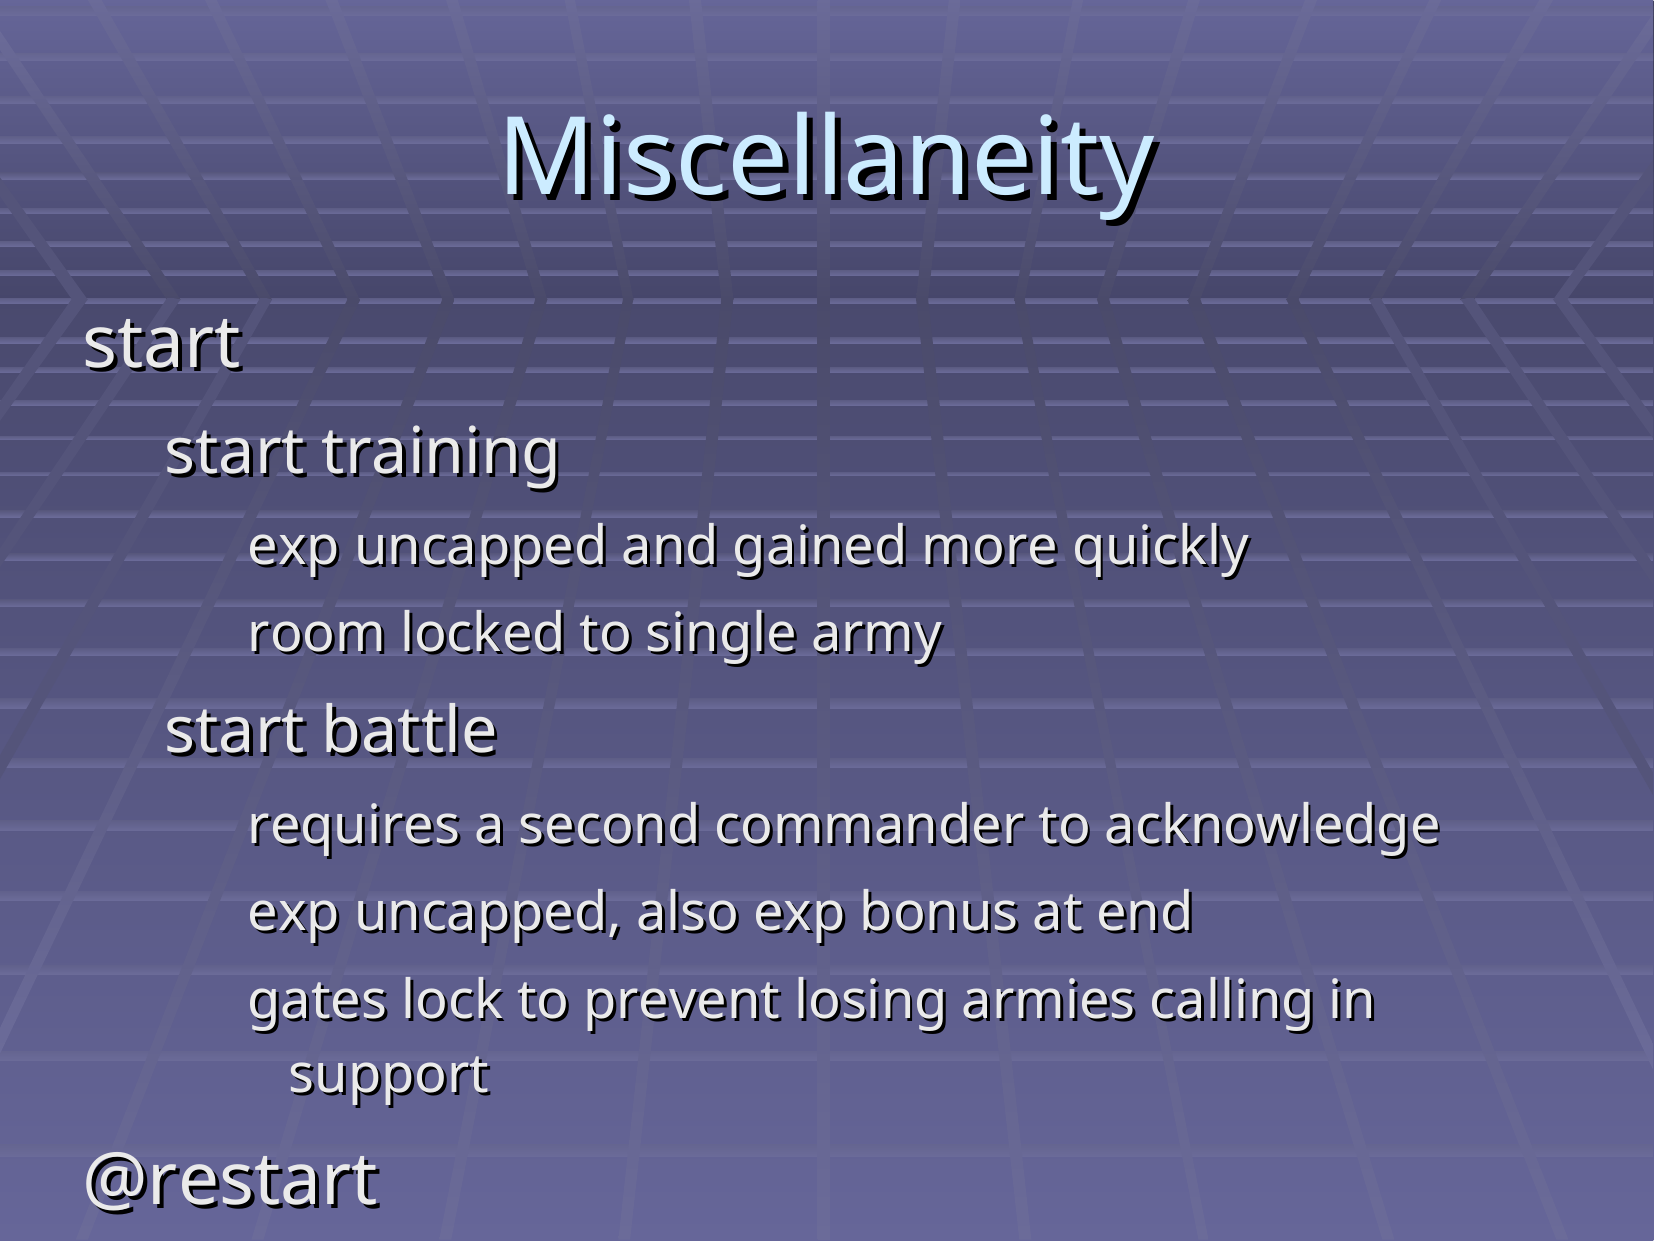

# Miscellaneity
start
start training
exp uncapped and gained more quickly
room locked to single army
start battle
requires a second commander to acknowledge
exp uncapped, also exp bonus at end
gates lock to prevent losing armies calling in support
@restart